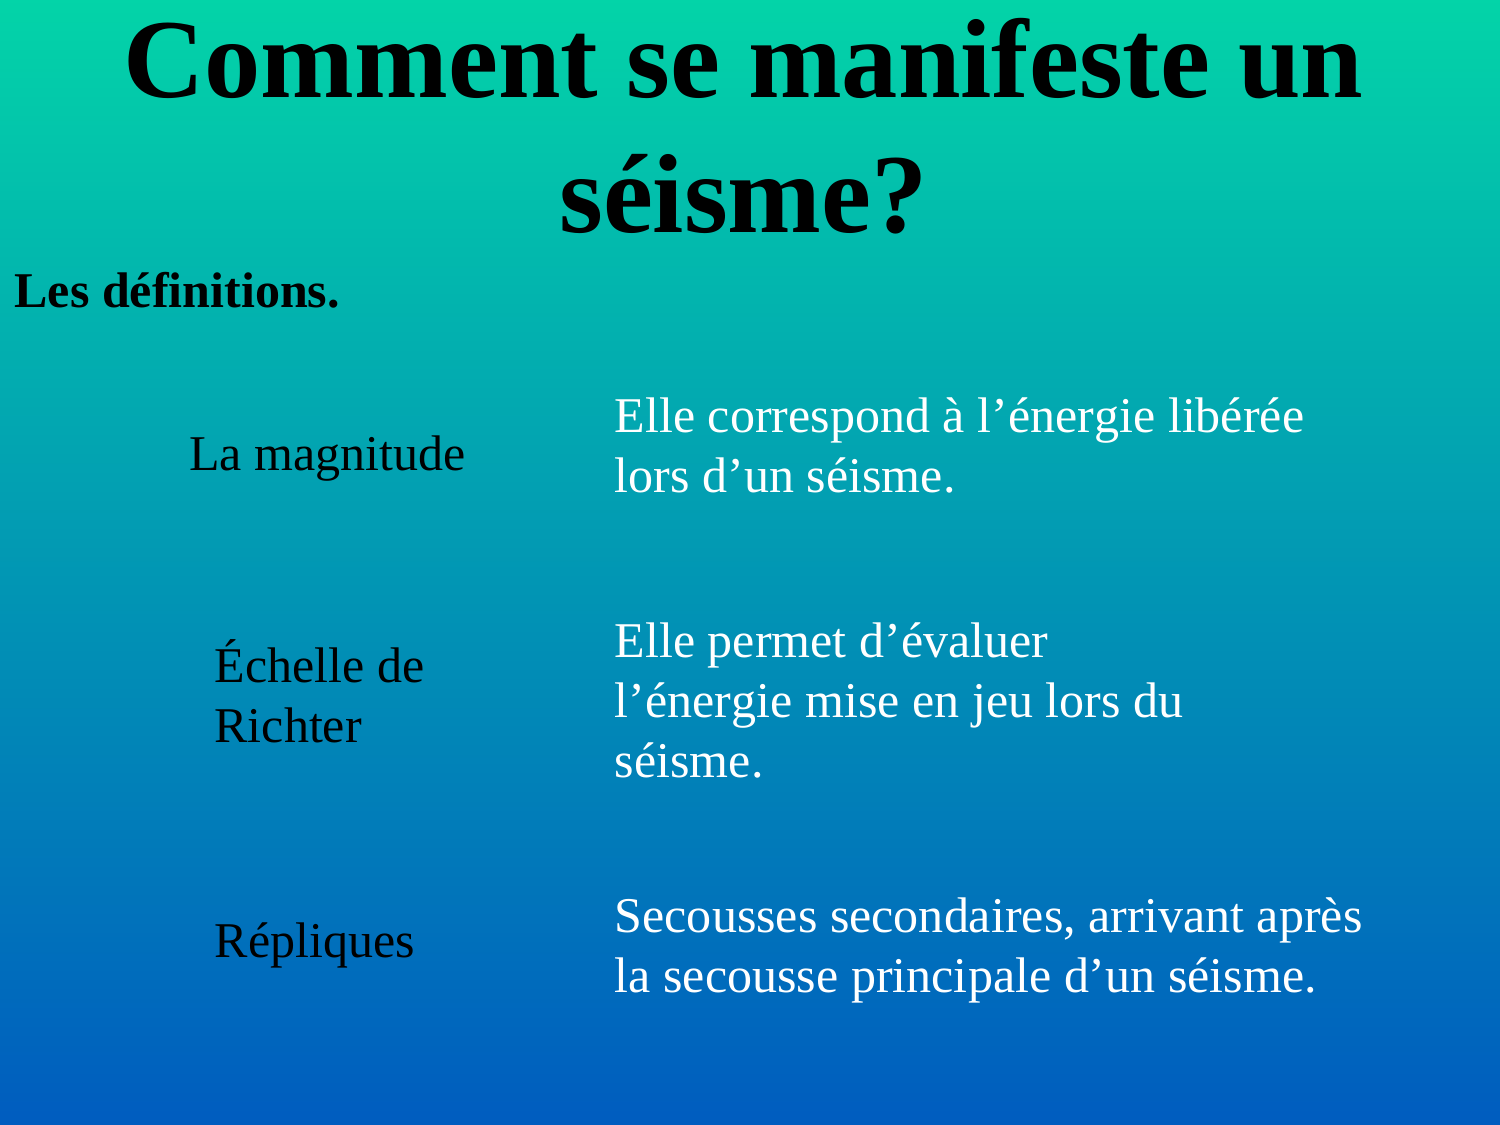

Comment se manifeste un séisme?
Les définitions.
Elle correspond à l’énergie libérée lors d’un séisme.
La magnitude
Elle permet d’évaluer l’énergie mise en jeu lors du séisme.
Échelle de Richter
Secousses secondaires, arrivant après la secousse principale d’un séisme.
Répliques